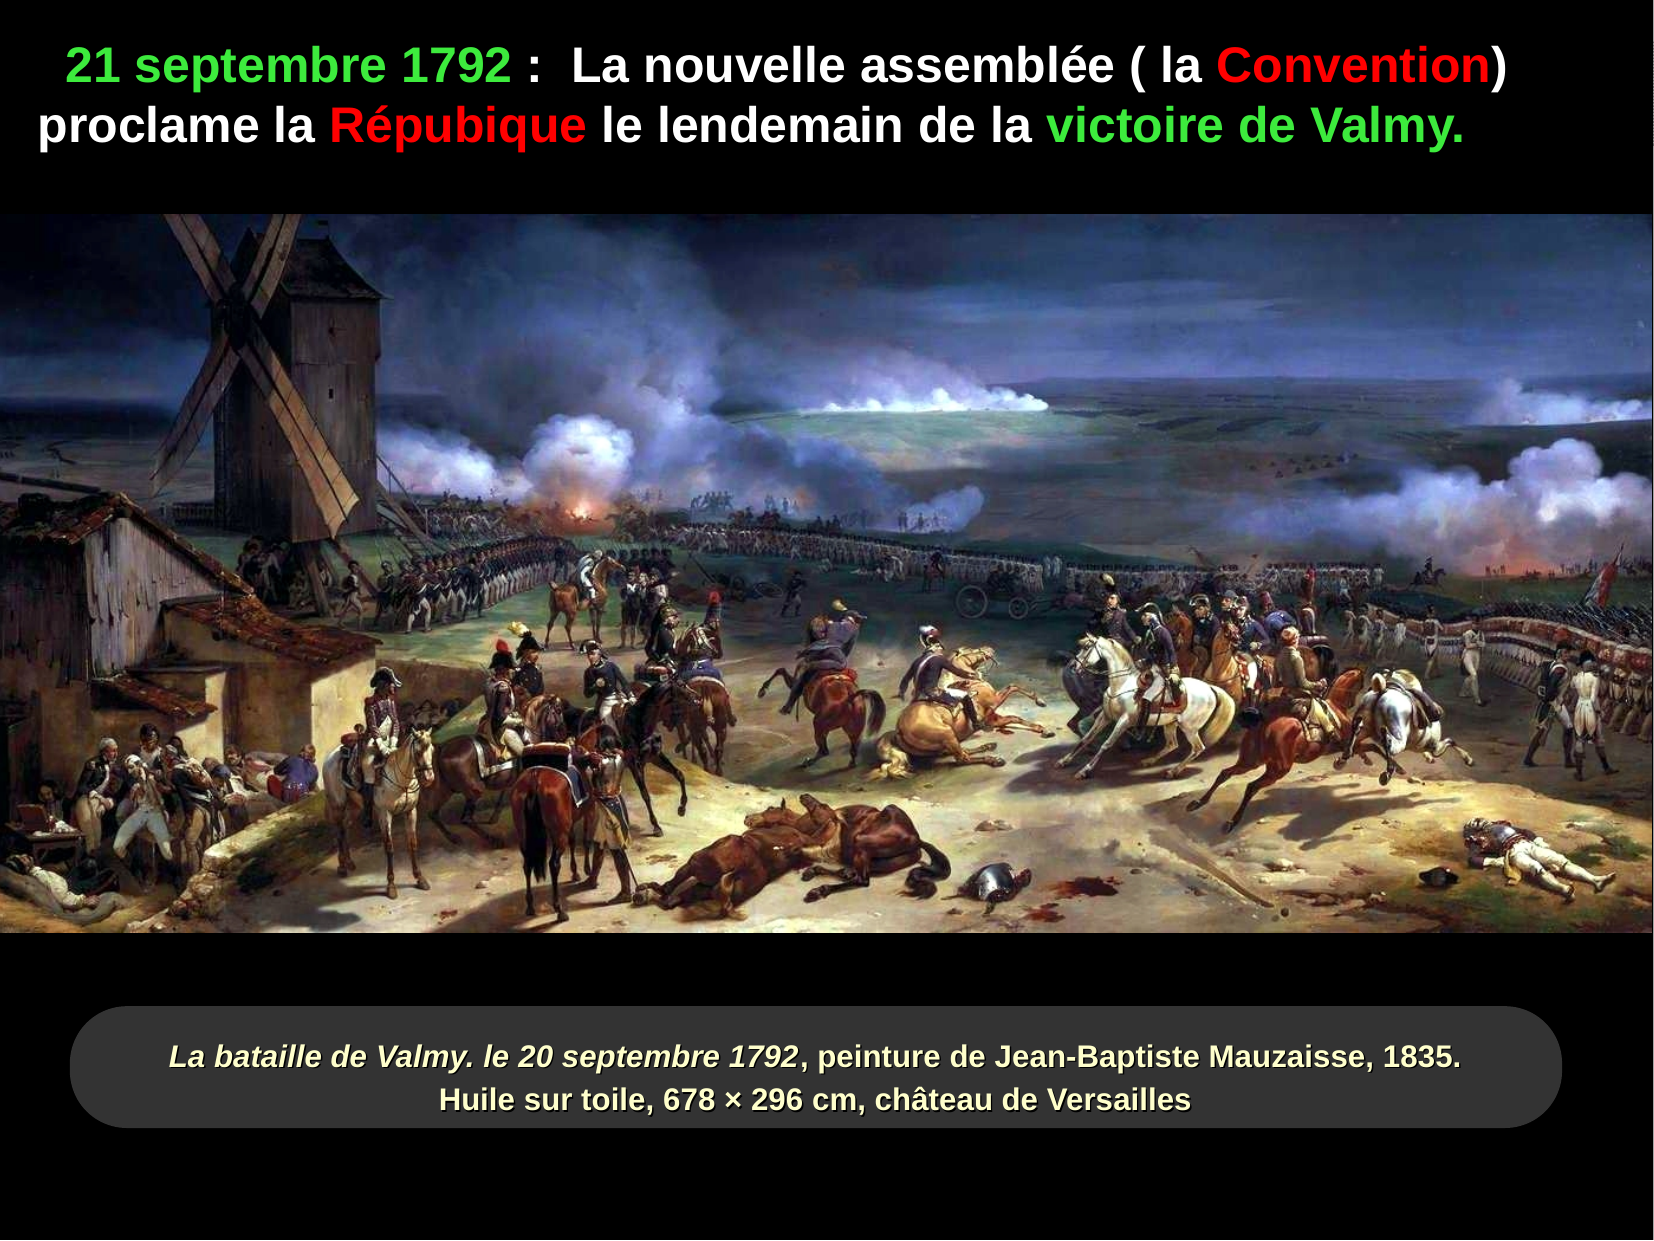

21 septembre 1792 : La nouvelle assemblée ( la Convention)
proclame la Répubique le lendemain de la victoire de Valmy.
La bataille de Valmy. le 20 septembre 1792, peinture de Jean-Baptiste Mauzaisse, 1835.
Huile sur toile, 678 × 296 cm, château de Versailles